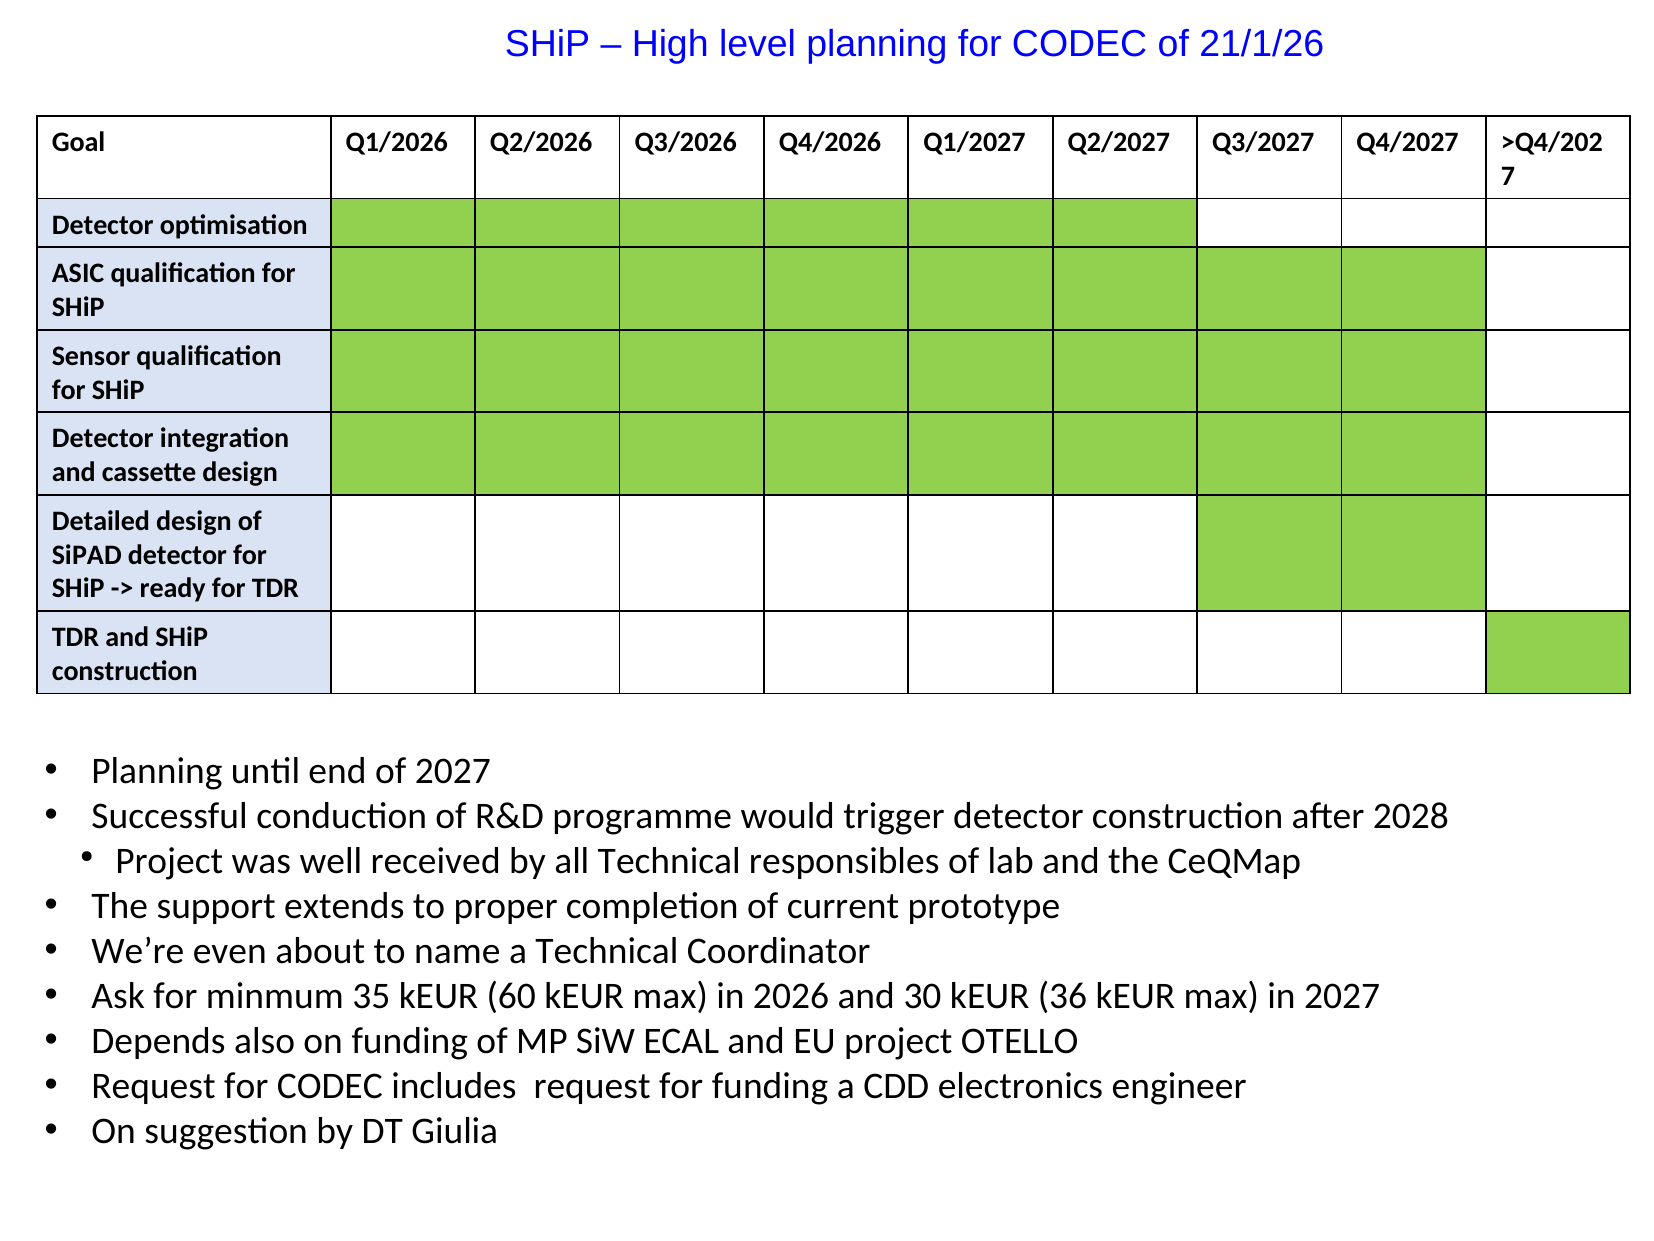

SHiP – High level planning for CODEC of 21/1/26
| Goal | Q1/2026 | Q2/2026 | Q3/2026 | Q4/2026 | Q1/2027 | Q2/2027 | Q3/2027 | Q4/2027 | >Q4/2027 |
| --- | --- | --- | --- | --- | --- | --- | --- | --- | --- |
| Detector optimisation | | | | | | | | | |
| ASIC qualification for SHiP | | | | | | | | | |
| Sensor qualification for SHiP | | | | | | | | | |
| Detector integration and cassette design | | | | | | | | | |
| Detailed design of SiPAD detector for SHiP -> ready for TDR | | | | | | | | | |
| TDR and SHiP construction | | | | | | | | | |
Planning until end of 2027
Successful conduction of R&D programme would trigger detector construction after 2028
Project was well received by all Technical responsibles of lab and the CeQMap
The support extends to proper completion of current prototype
We’re even about to name a Technical Coordinator
Ask for minmum 35 kEUR (60 kEUR max) in 2026 and 30 kEUR (36 kEUR max) in 2027
Depends also on funding of MP SiW ECAL and EU project OTELLO
Request for CODEC includes request for funding a CDD electronics engineer
On suggestion by DT Giulia